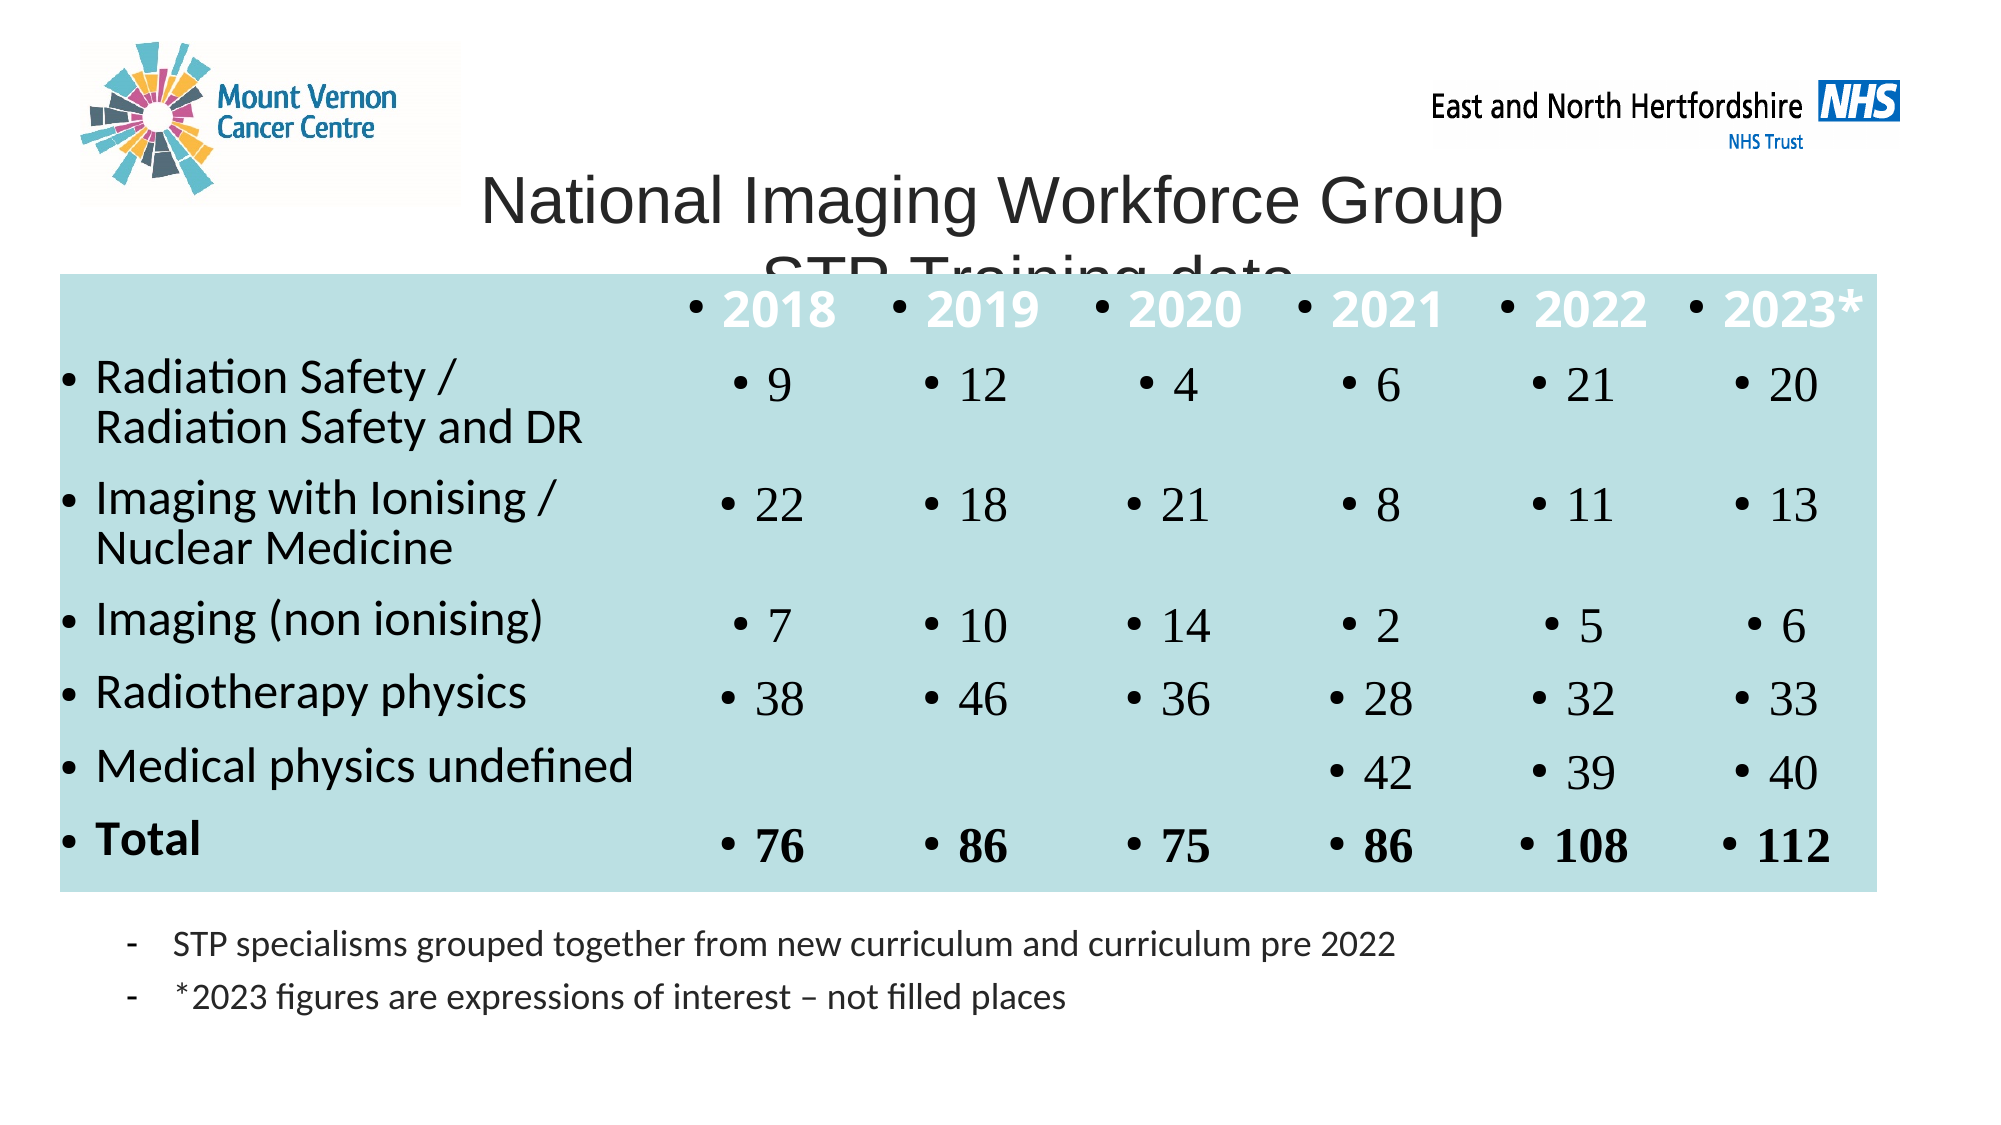

# National Imaging Workforce Group – STP Training data
| | 2018 | 2019 | 2020 | 2021 | 2022 | 2023\* |
| --- | --- | --- | --- | --- | --- | --- |
| Radiation Safety / Radiation Safety and DR | 9 | 12 | 4 | 6 | 21 | 20 |
| Imaging with Ionising / Nuclear Medicine | 22 | 18 | 21 | 8 | 11 | 13 |
| Imaging (non ionising) | 7 | 10 | 14 | 2 | 5 | 6 |
| Radiotherapy physics | 38 | 46 | 36 | 28 | 32 | 33 |
| Medical physics undefined | | | | 42 | 39 | 40 |
| Total | 76 | 86 | 75 | 86 | 108 | 112 |
STP specialisms grouped together from new curriculum and curriculum pre 2022
*2023 figures are expressions of interest – not filled places